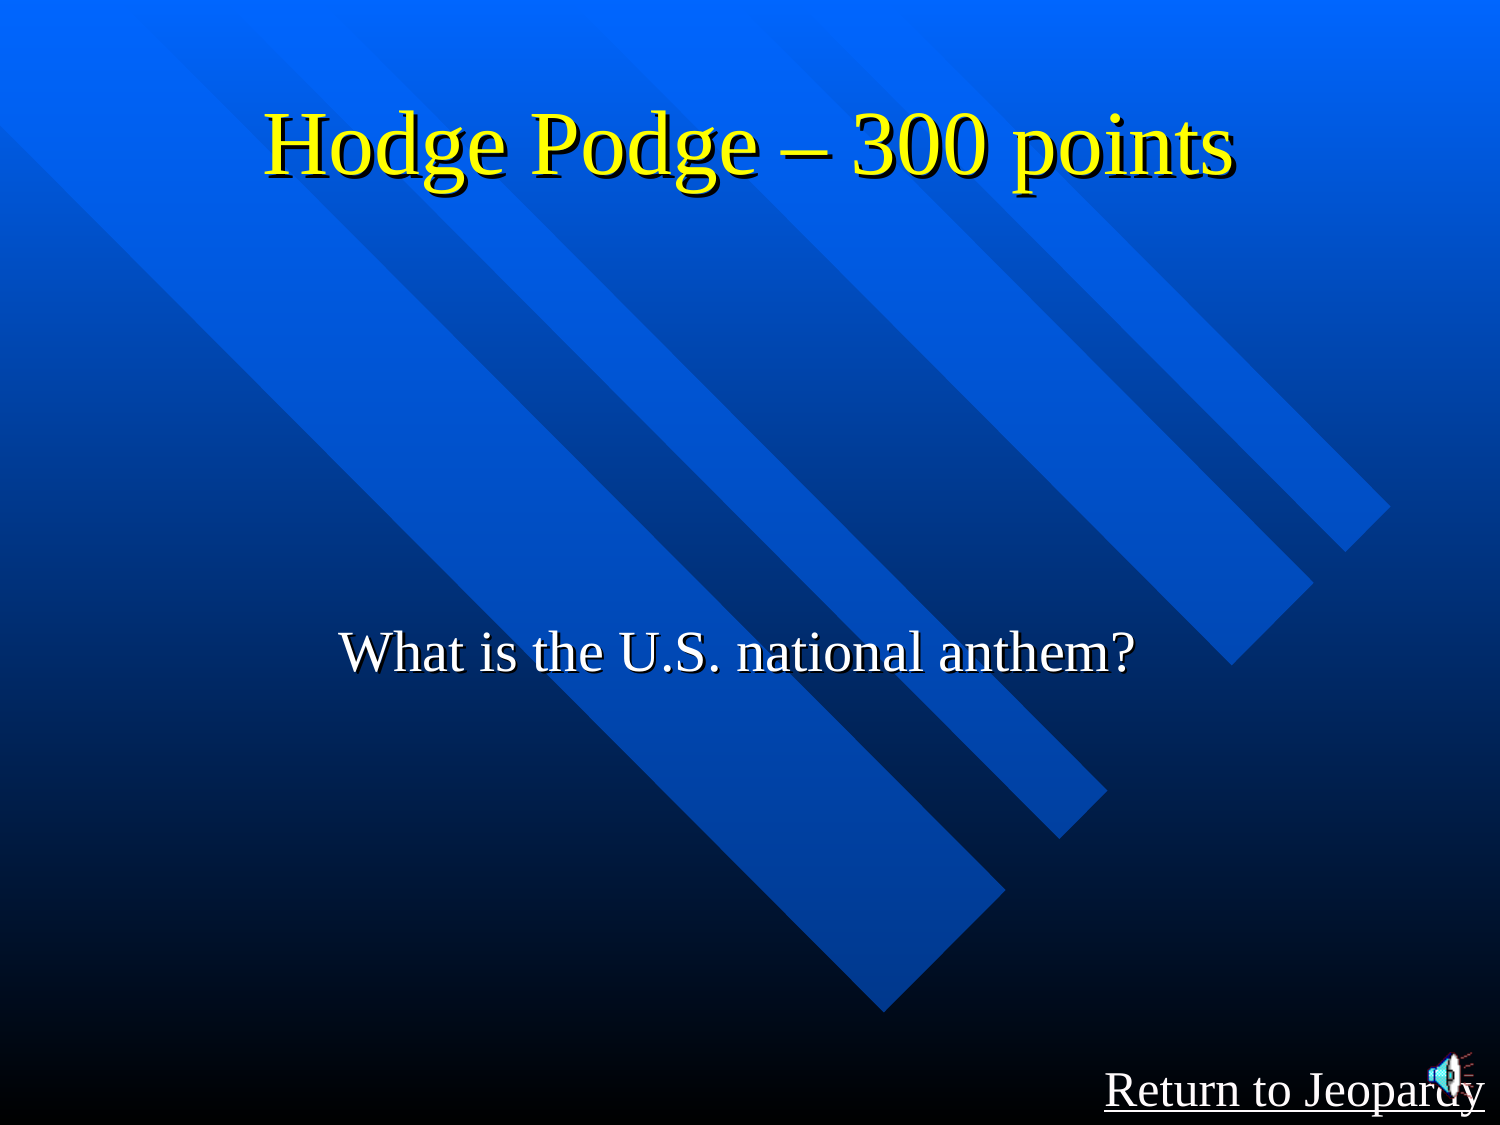

# Hodge Podge – 300 points
| What is the U.S. national anthem? |
| --- |
Return to Jeopardy